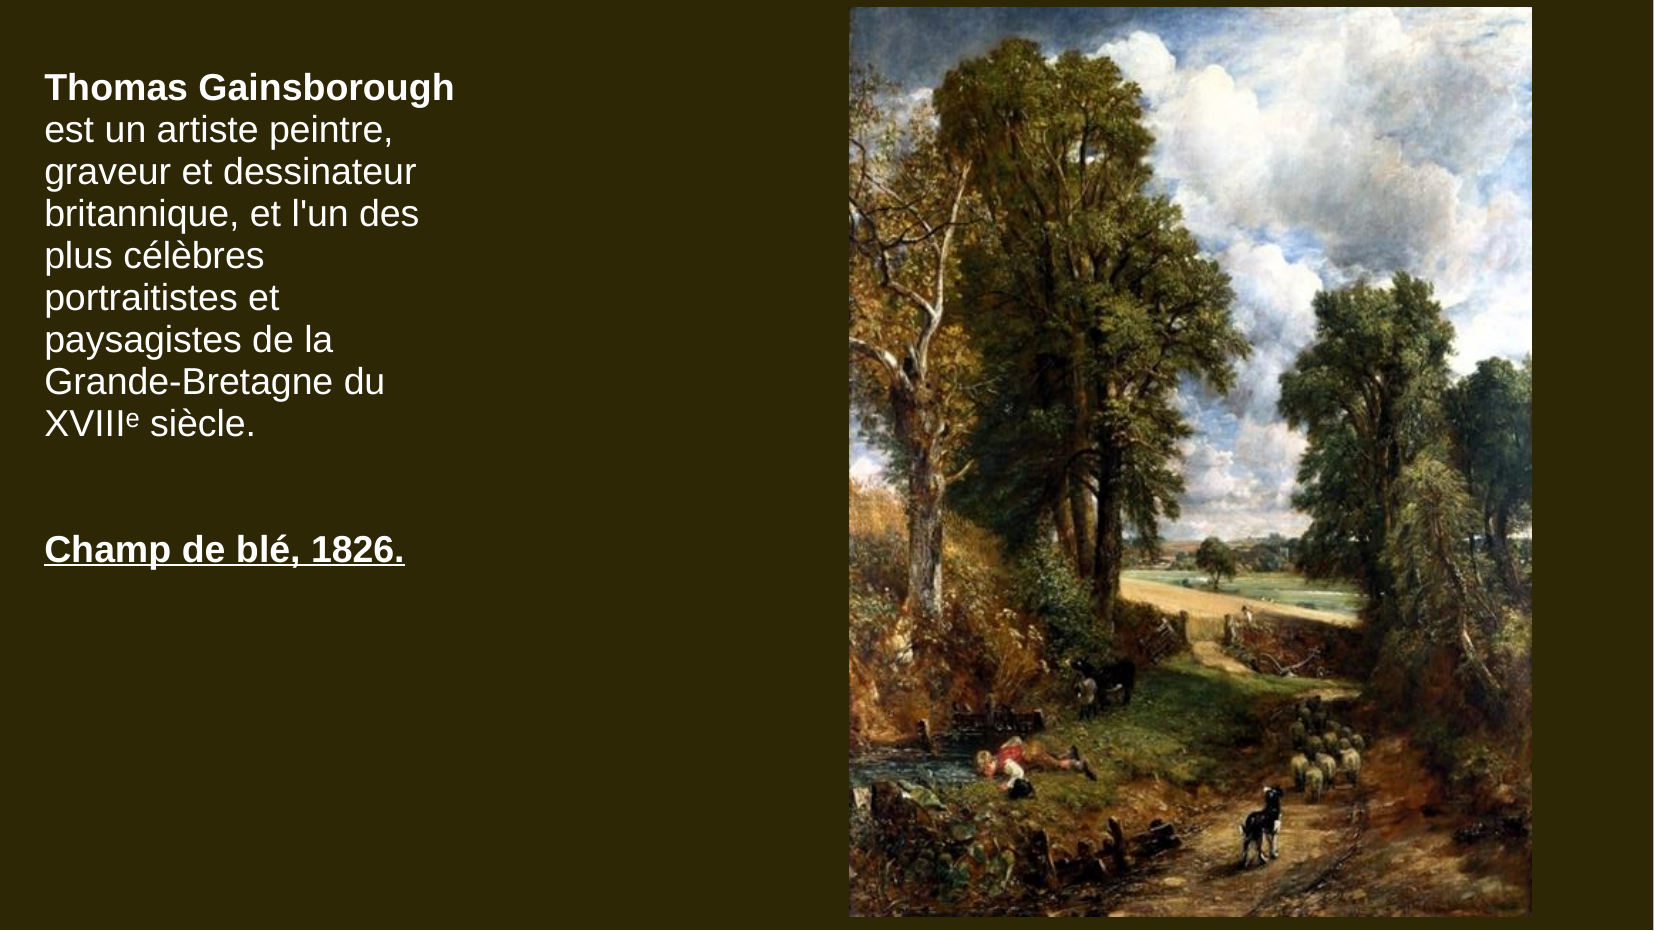

Thomas Gainsborough est un artiste peintre, graveur et dessinateur britannique, et l'un des plus célèbres portraitistes et paysagistes de la Grande-Bretagne du XVIIIᵉ siècle.
Champ de blé, 1826.